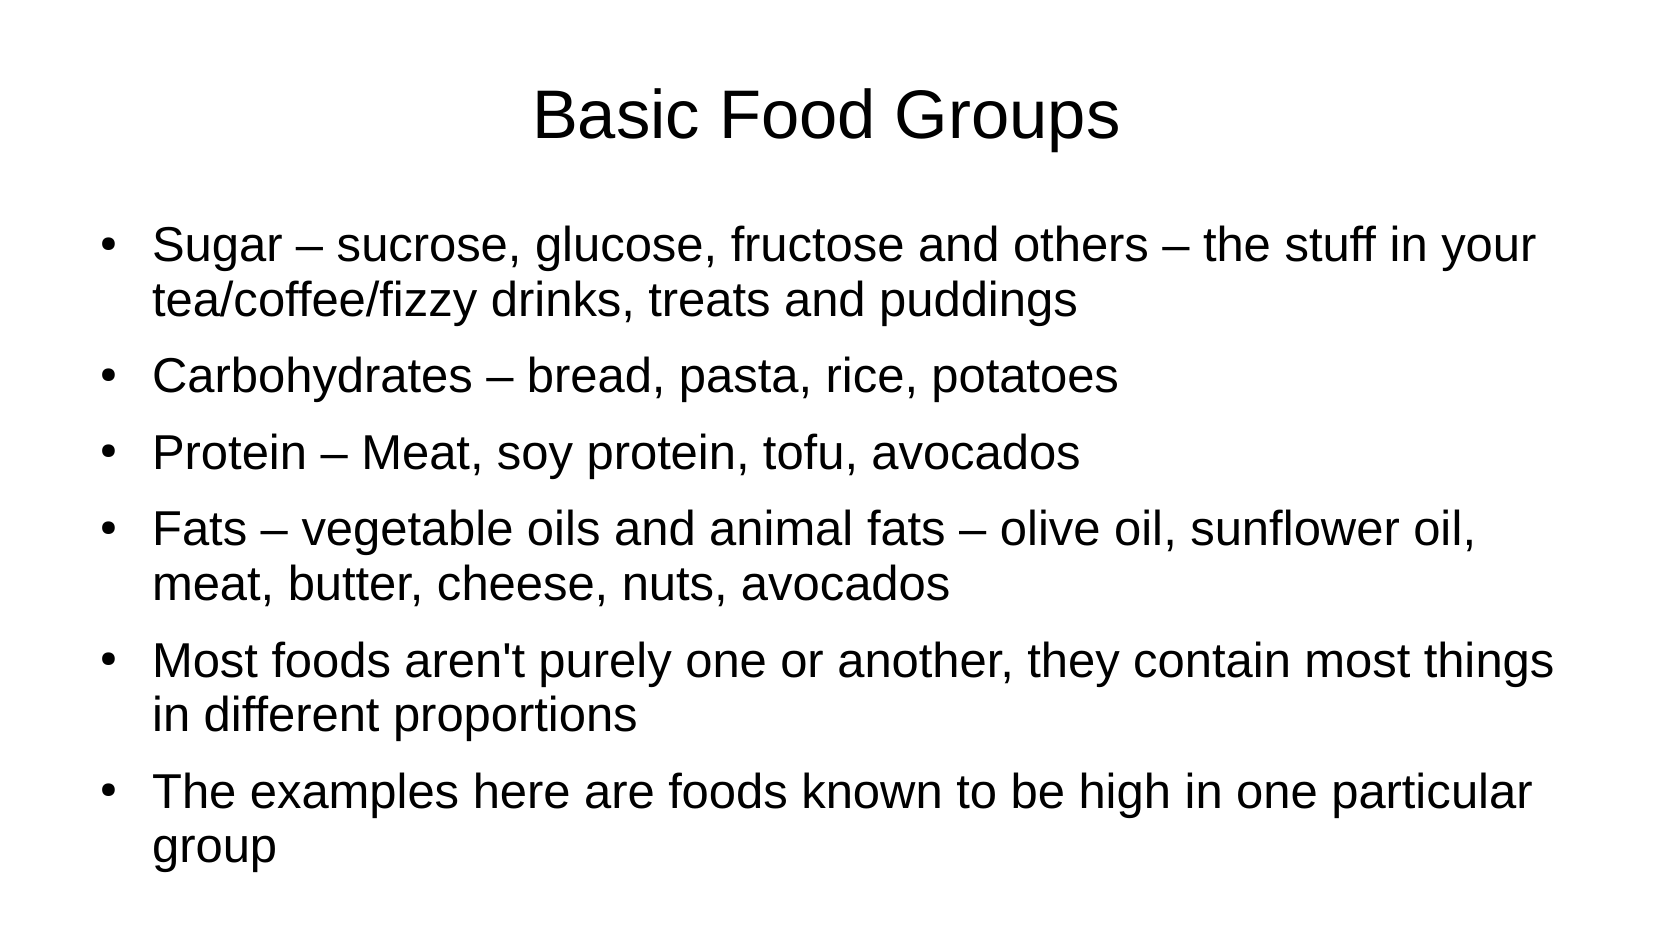

# Basic Food Groups
Sugar – sucrose, glucose, fructose and others – the stuff in your tea/coffee/fizzy drinks, treats and puddings
Carbohydrates – bread, pasta, rice, potatoes
Protein – Meat, soy protein, tofu, avocados
Fats – vegetable oils and animal fats – olive oil, sunflower oil, meat, butter, cheese, nuts, avocados
Most foods aren't purely one or another, they contain most things in different proportions
The examples here are foods known to be high in one particular group